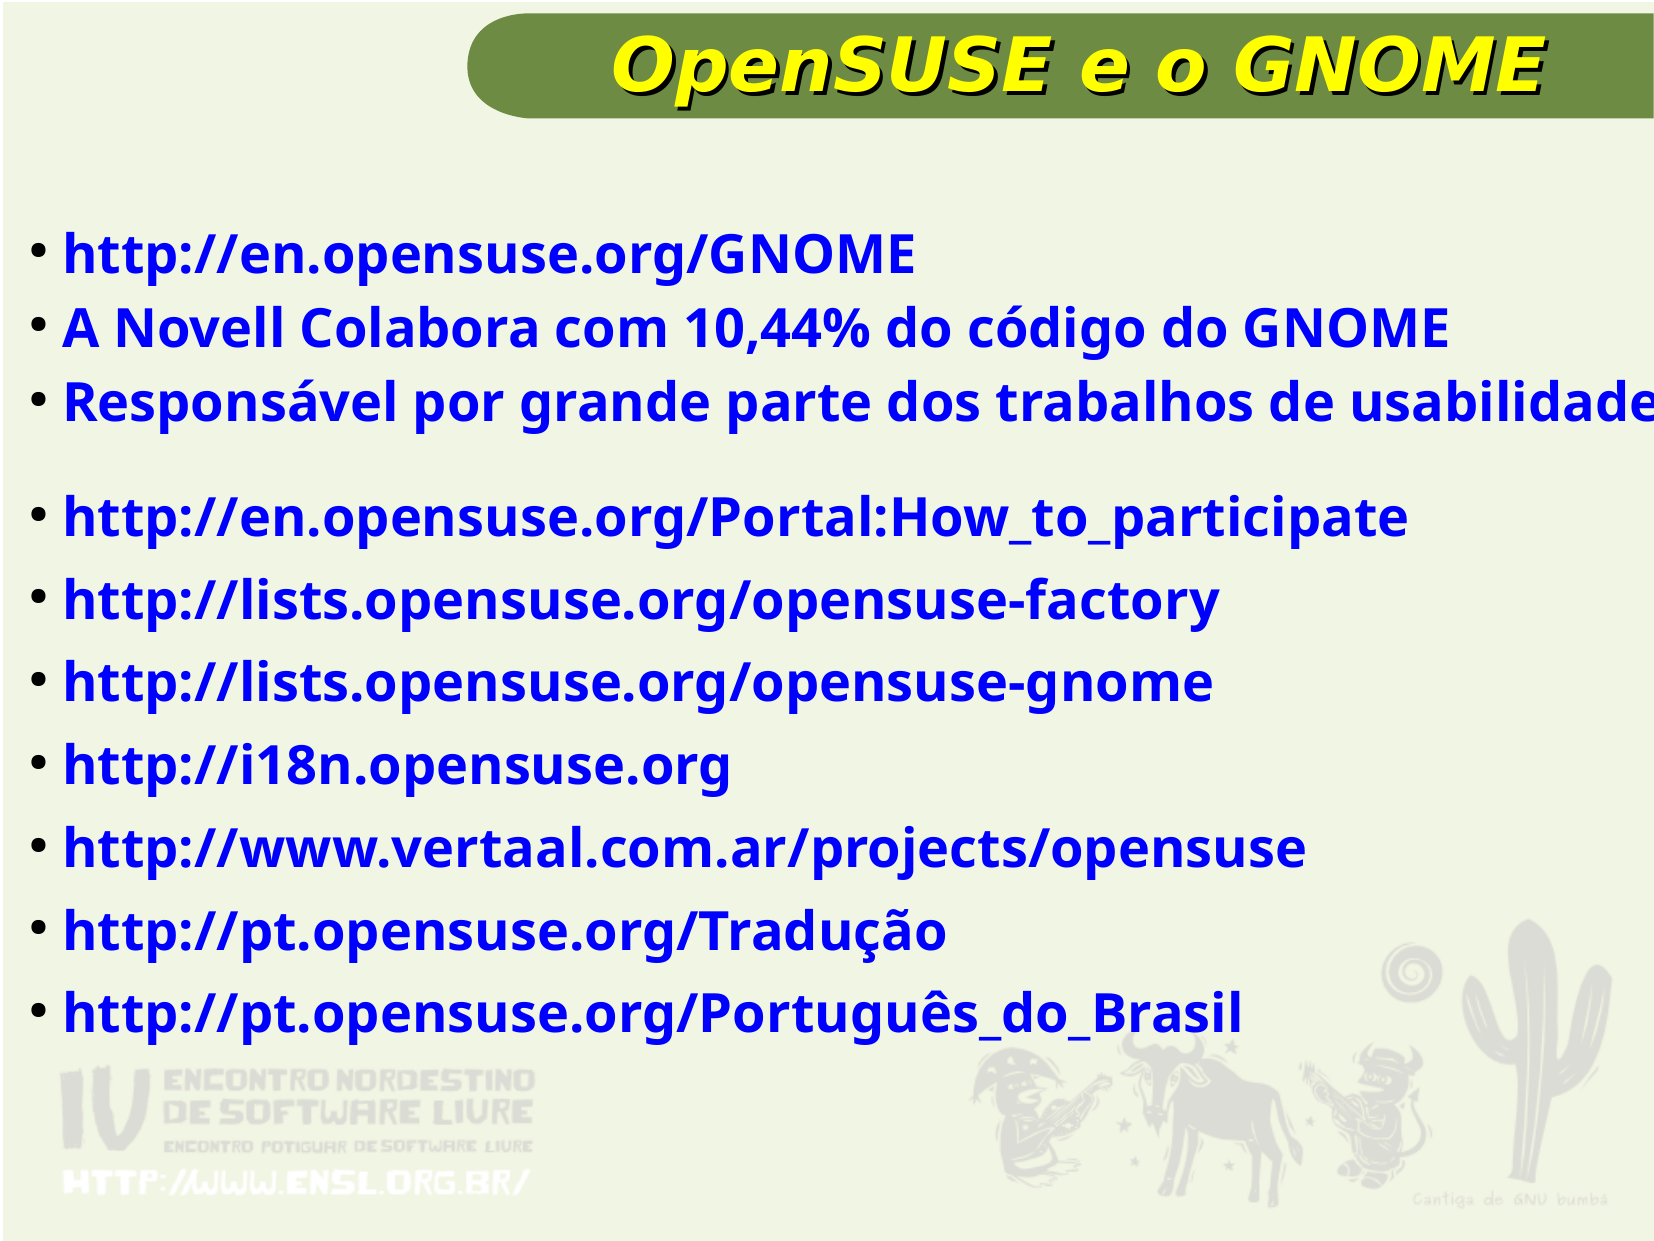

# OpenSUSE e o GNOME
 http://en.opensuse.org/GNOME
 A Novell Colabora com 10,44% do código do GNOME
 Responsável por grande parte dos trabalhos de usabilidade
 http://en.opensuse.org/Portal:How_to_participate
 http://lists.opensuse.org/opensuse-factory
 http://lists.opensuse.org/opensuse-gnome
 http://i18n.opensuse.org
 http://www.vertaal.com.ar/projects/opensuse
 http://pt.opensuse.org/Tradução
 http://pt.opensuse.org/Português_do_Brasil